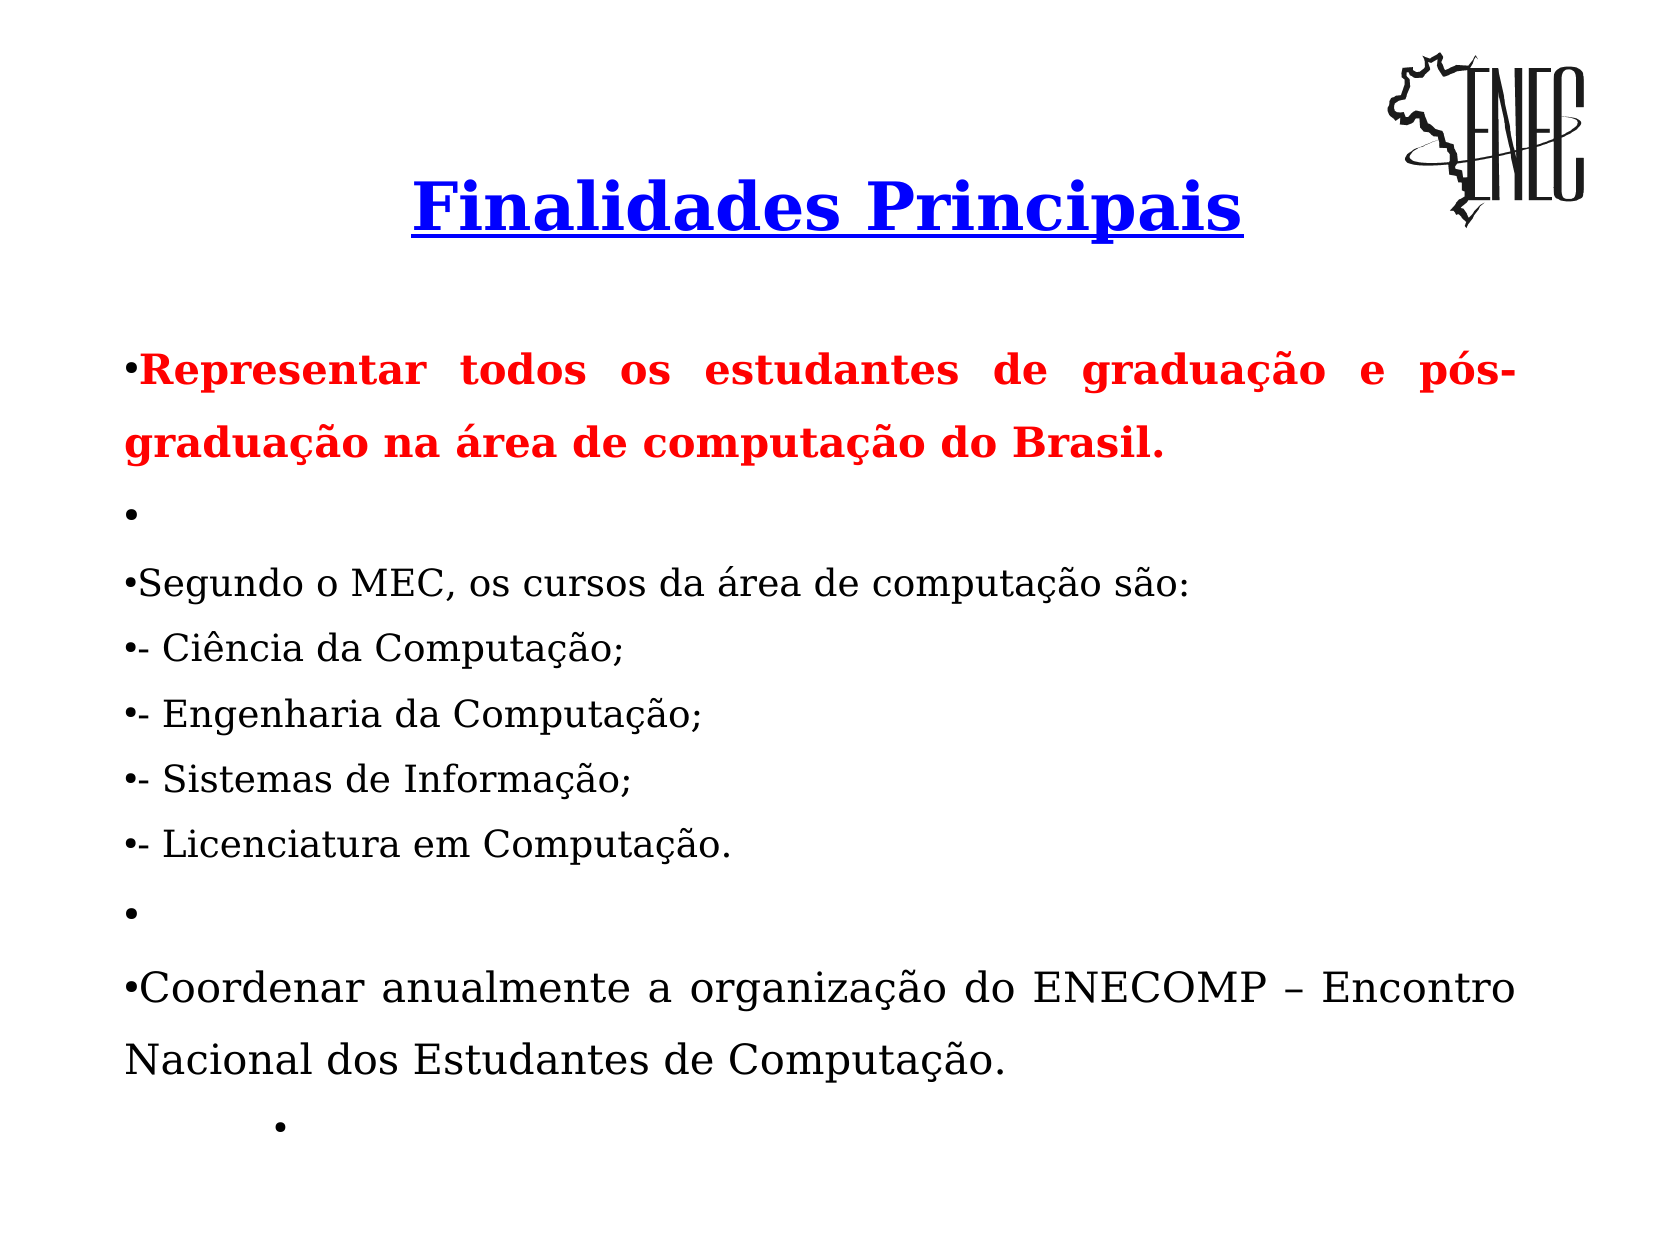

# Finalidades Principais
Representar todos os estudantes de graduação e pós-graduação na área de computação do Brasil.
Segundo o MEC, os cursos da área de computação são:
- Ciência da Computação;
- Engenharia da Computação;
- Sistemas de Informação;
- Licenciatura em Computação.
Coordenar anualmente a organização do ENECOMP – Encontro Nacional dos Estudantes de Computação.